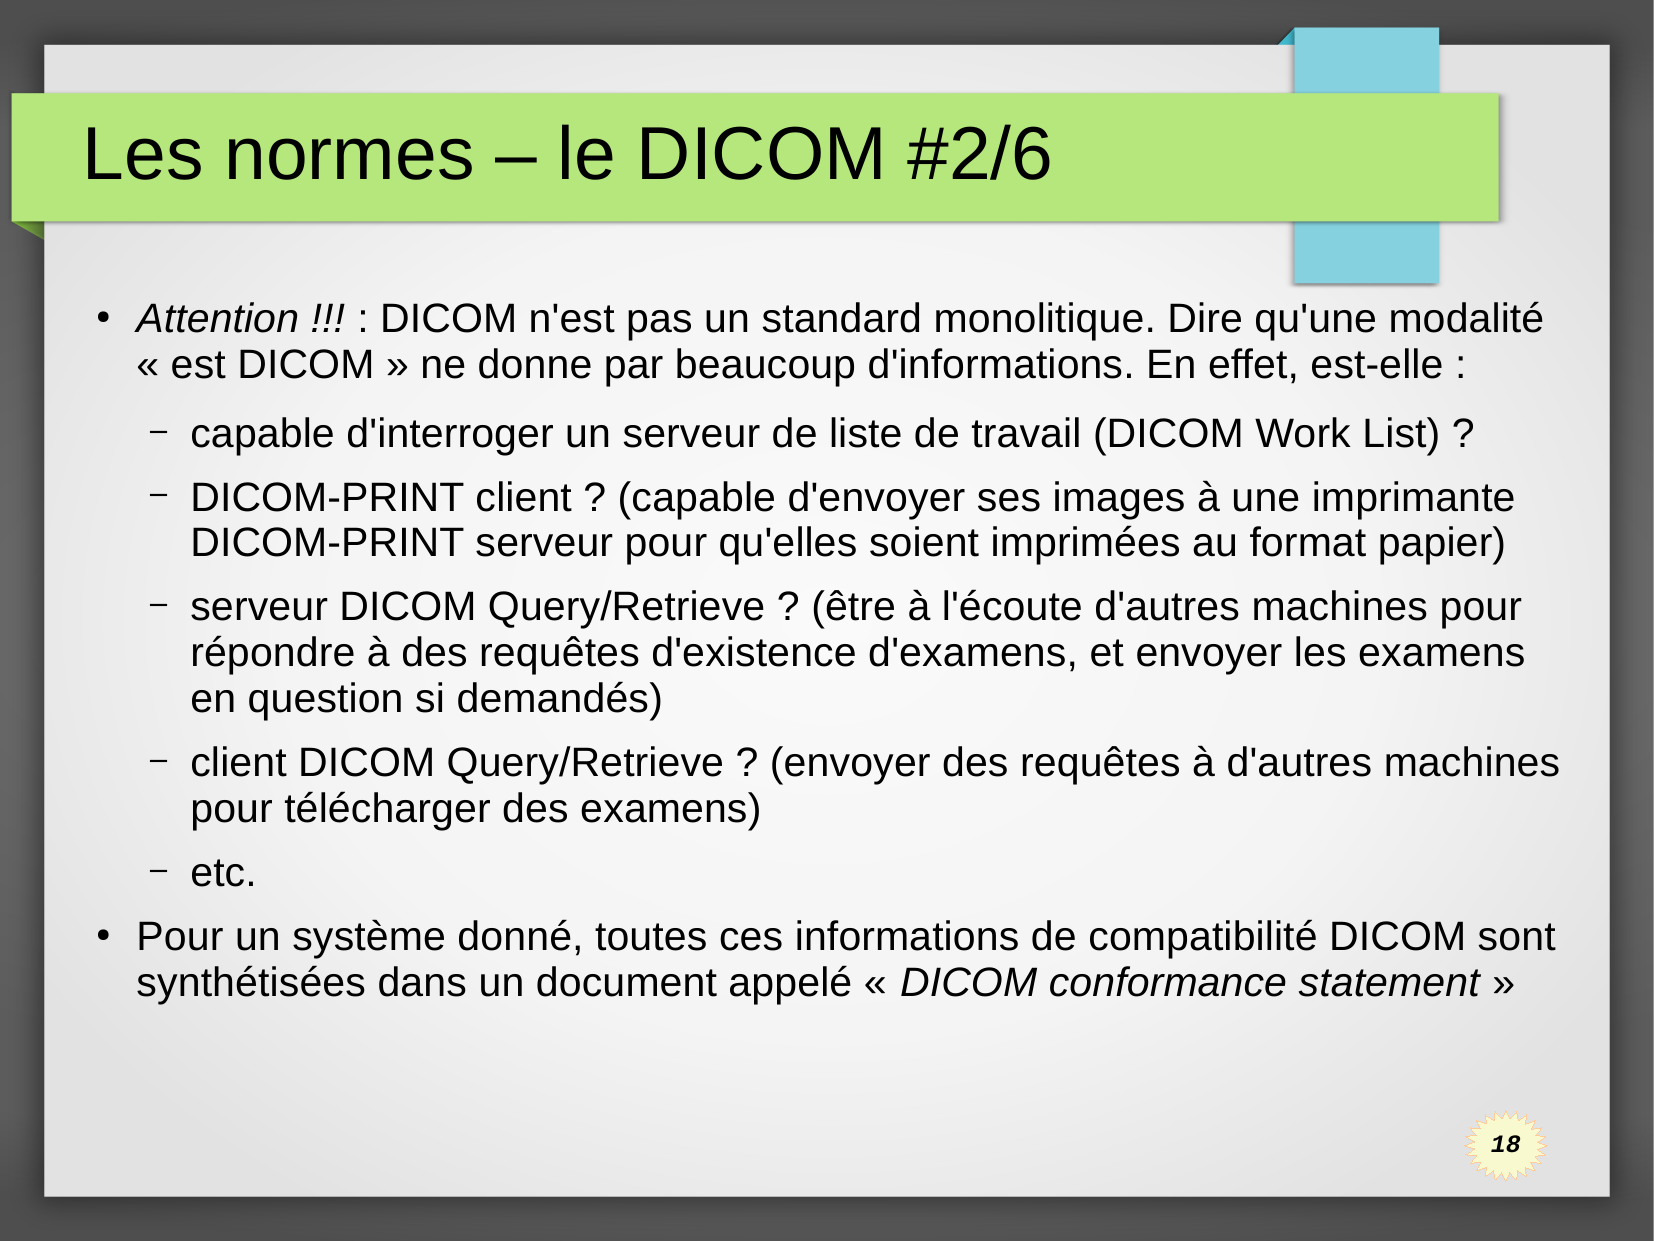

# Les normes – le DICOM #2/6
Attention !!! : DICOM n'est pas un standard monolitique. Dire qu'une modalité « est DICOM » ne donne par beaucoup d'informations. En effet, est-elle :
capable d'interroger un serveur de liste de travail (DICOM Work List) ?
DICOM-PRINT client ? (capable d'envoyer ses images à une imprimante DICOM-PRINT serveur pour qu'elles soient imprimées au format papier)
serveur DICOM Query/Retrieve ? (être à l'écoute d'autres machines pour répondre à des requêtes d'existence d'examens, et envoyer les examens en question si demandés)
client DICOM Query/Retrieve ? (envoyer des requêtes à d'autres machines pour télécharger des examens)
etc.
Pour un système donné, toutes ces informations de compatibilité DICOM sont synthétisées dans un document appelé « DICOM conformance statement »